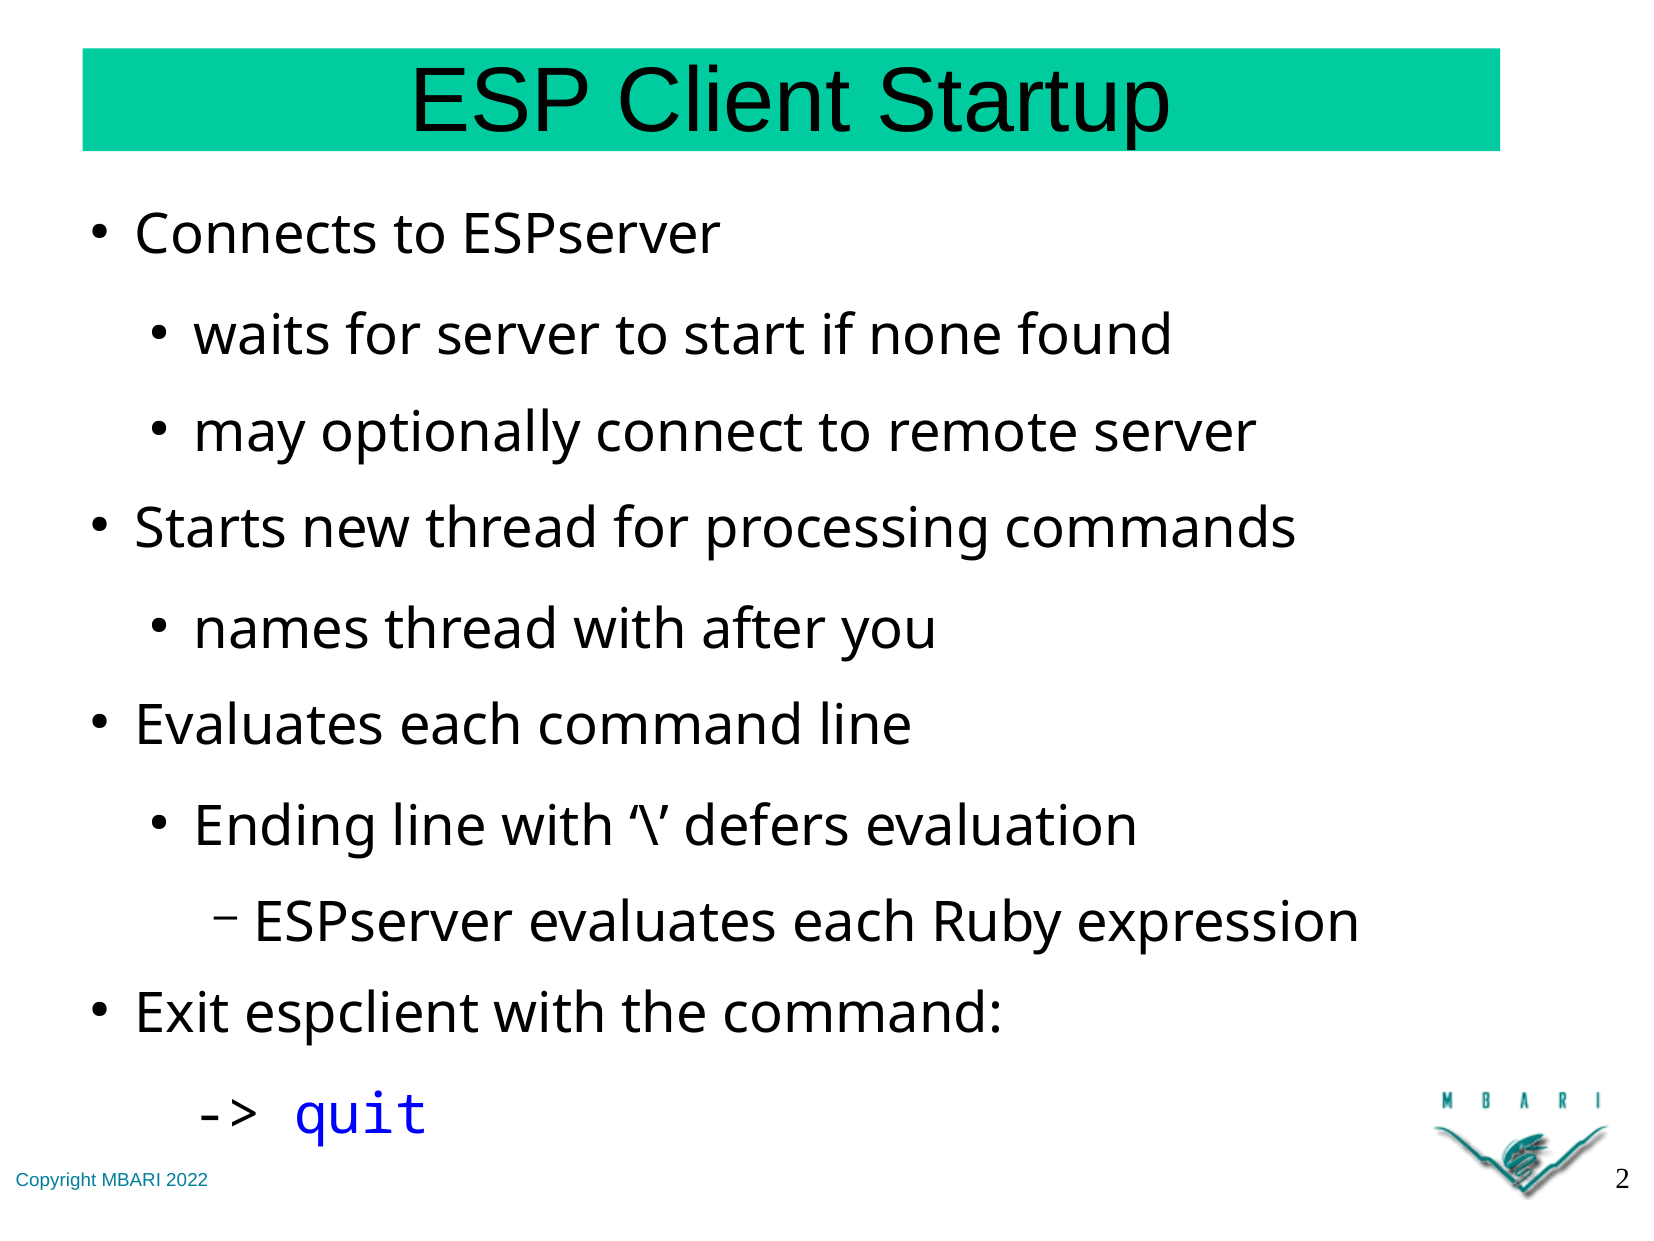

# ESP Client Startup
Connects to ESPserver
waits for server to start if none found
may optionally connect to remote server
Starts new thread for processing commands
names thread with after you
Evaluates each command line
Ending line with ‘\’ defers evaluation
ESPserver evaluates each Ruby expression
Exit espclient with the command:
-> quit